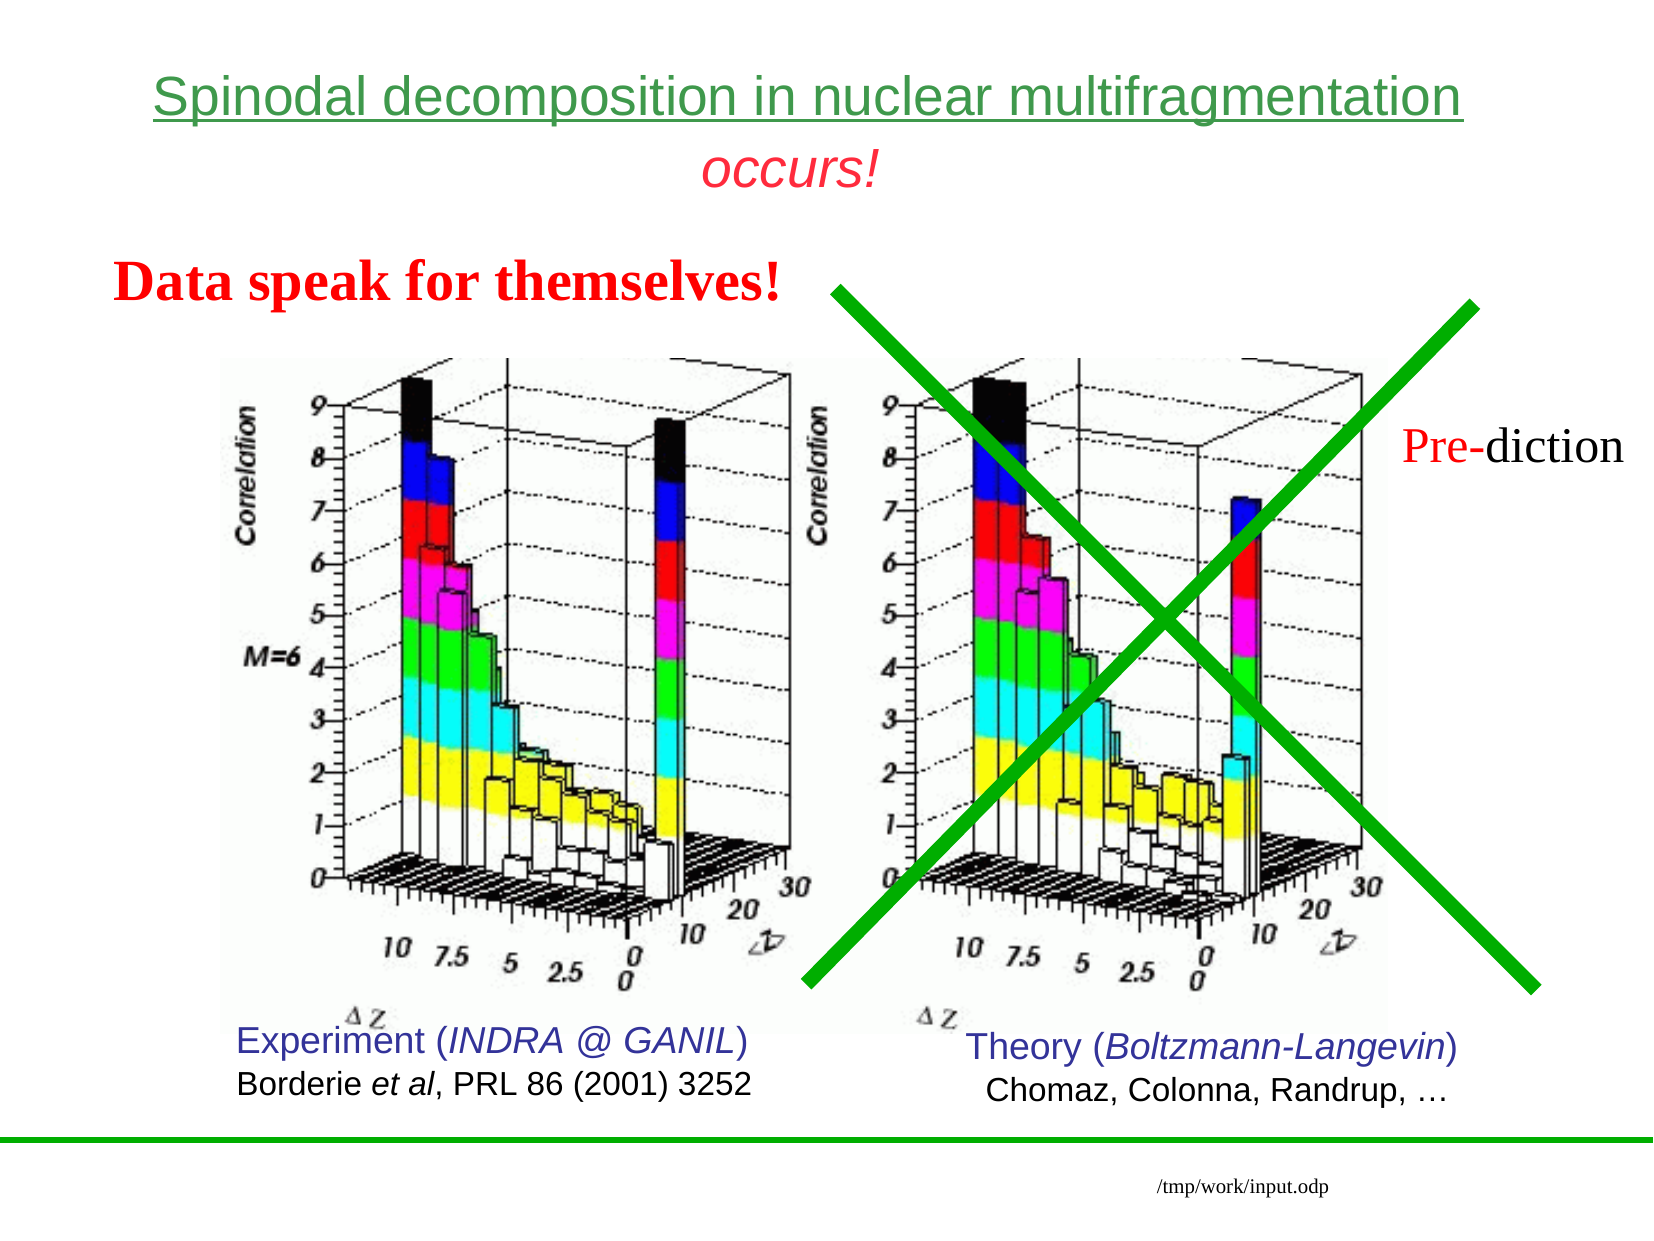

Spinodal decomposition in nuclear multifragmentation
occurs!
Data speak for themselves!
Pre-diction
Experiment (INDRA @ GANIL)
Theory (Boltzmann-Langevin)
Borderie et al, PRL 86 (2001) 3252
Chomaz, Colonna, Randrup, …